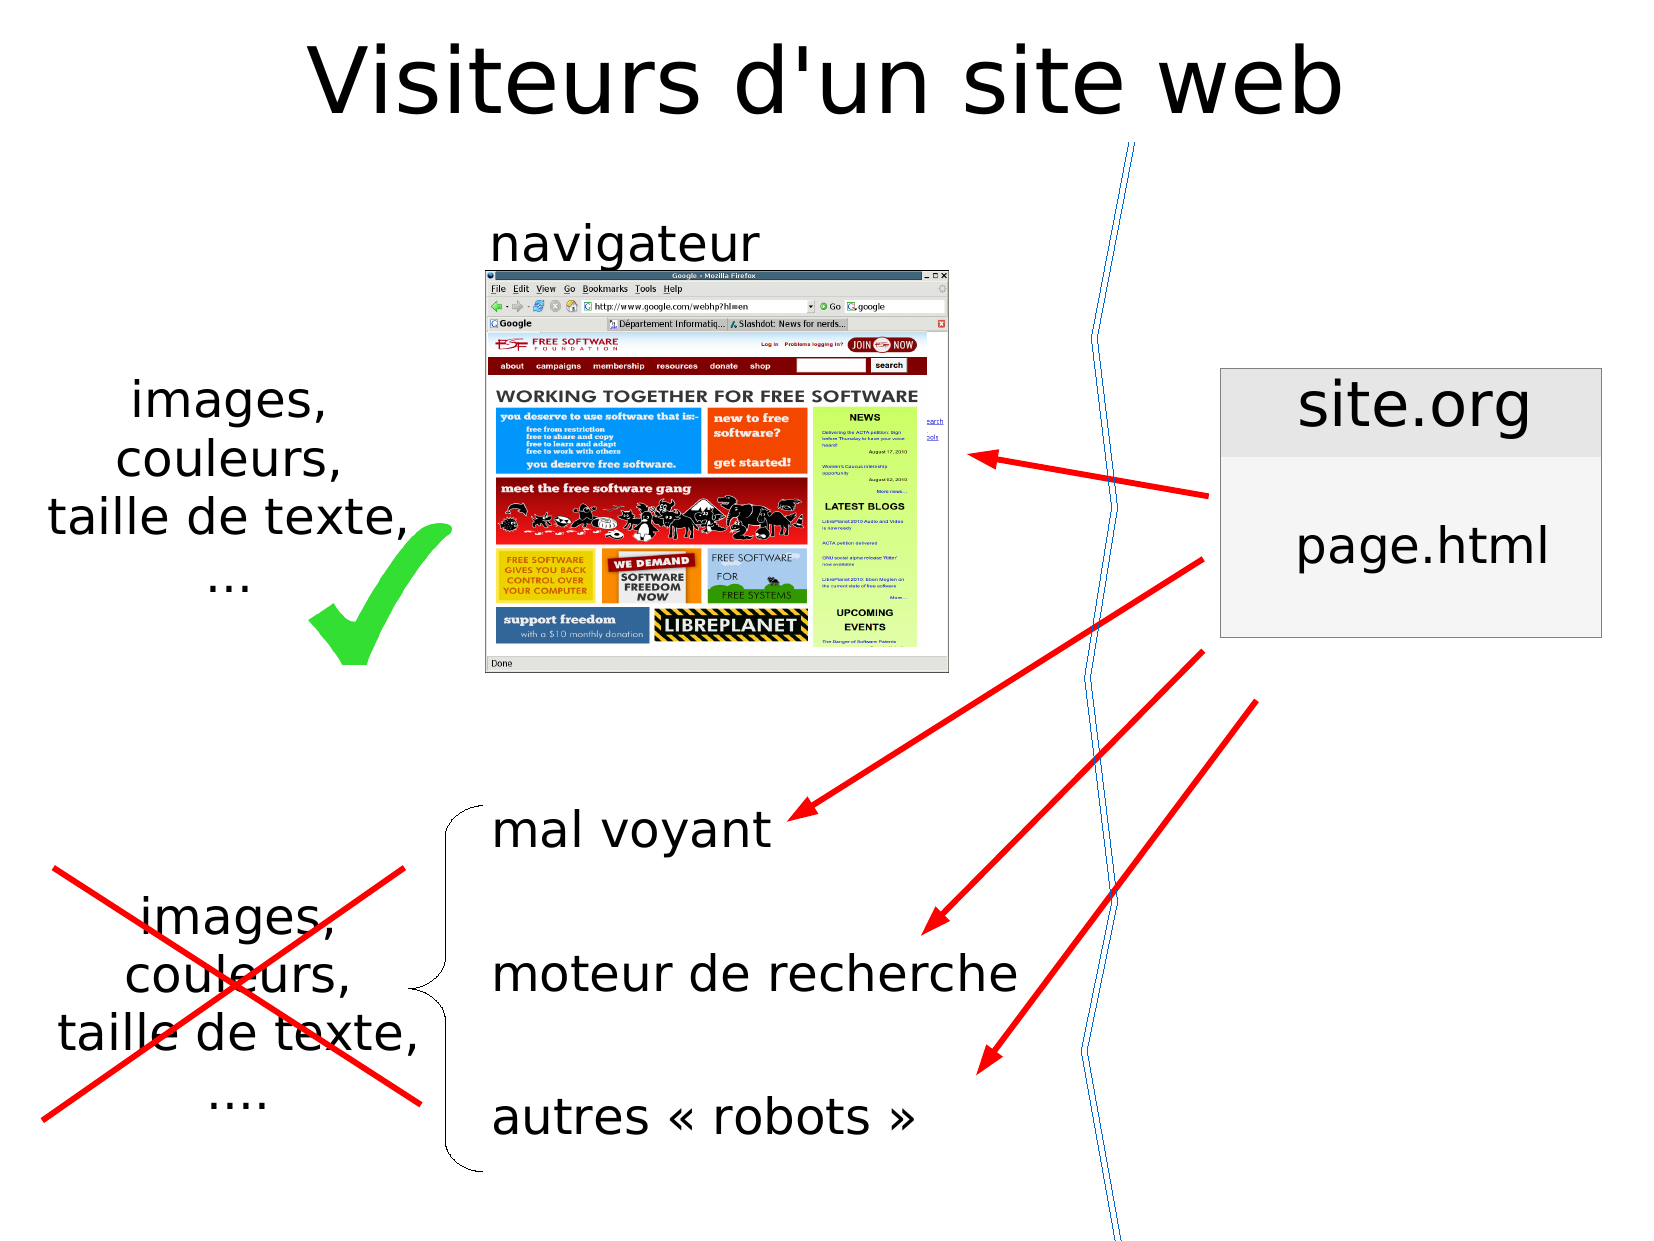

# Visiteurs d'un site web
navigateur
site.org
images,
couleurs,
taille de texte,
...
page.html
mal voyant
images,
couleurs,
taille de texte,
....
moteur de recherche
autres « robots »